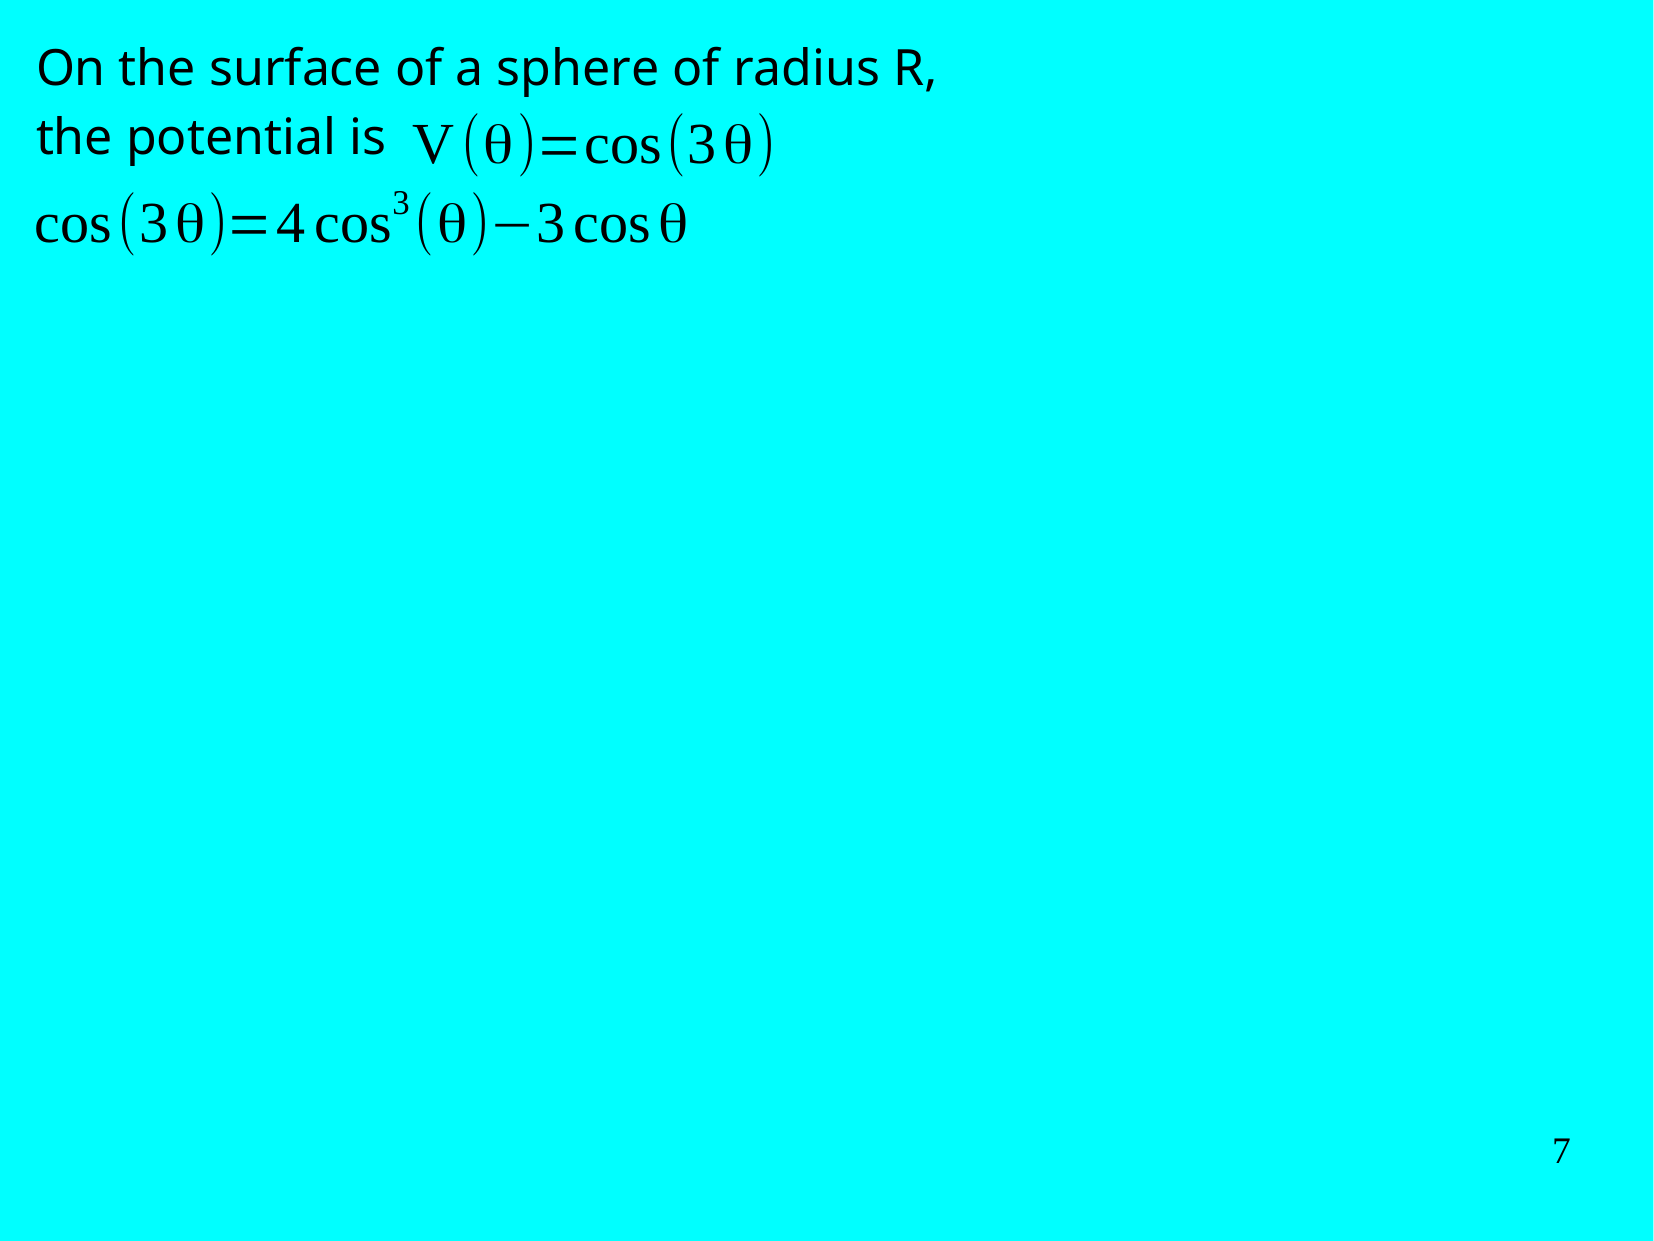

On the surface of a sphere of radius R,
the potential is
7